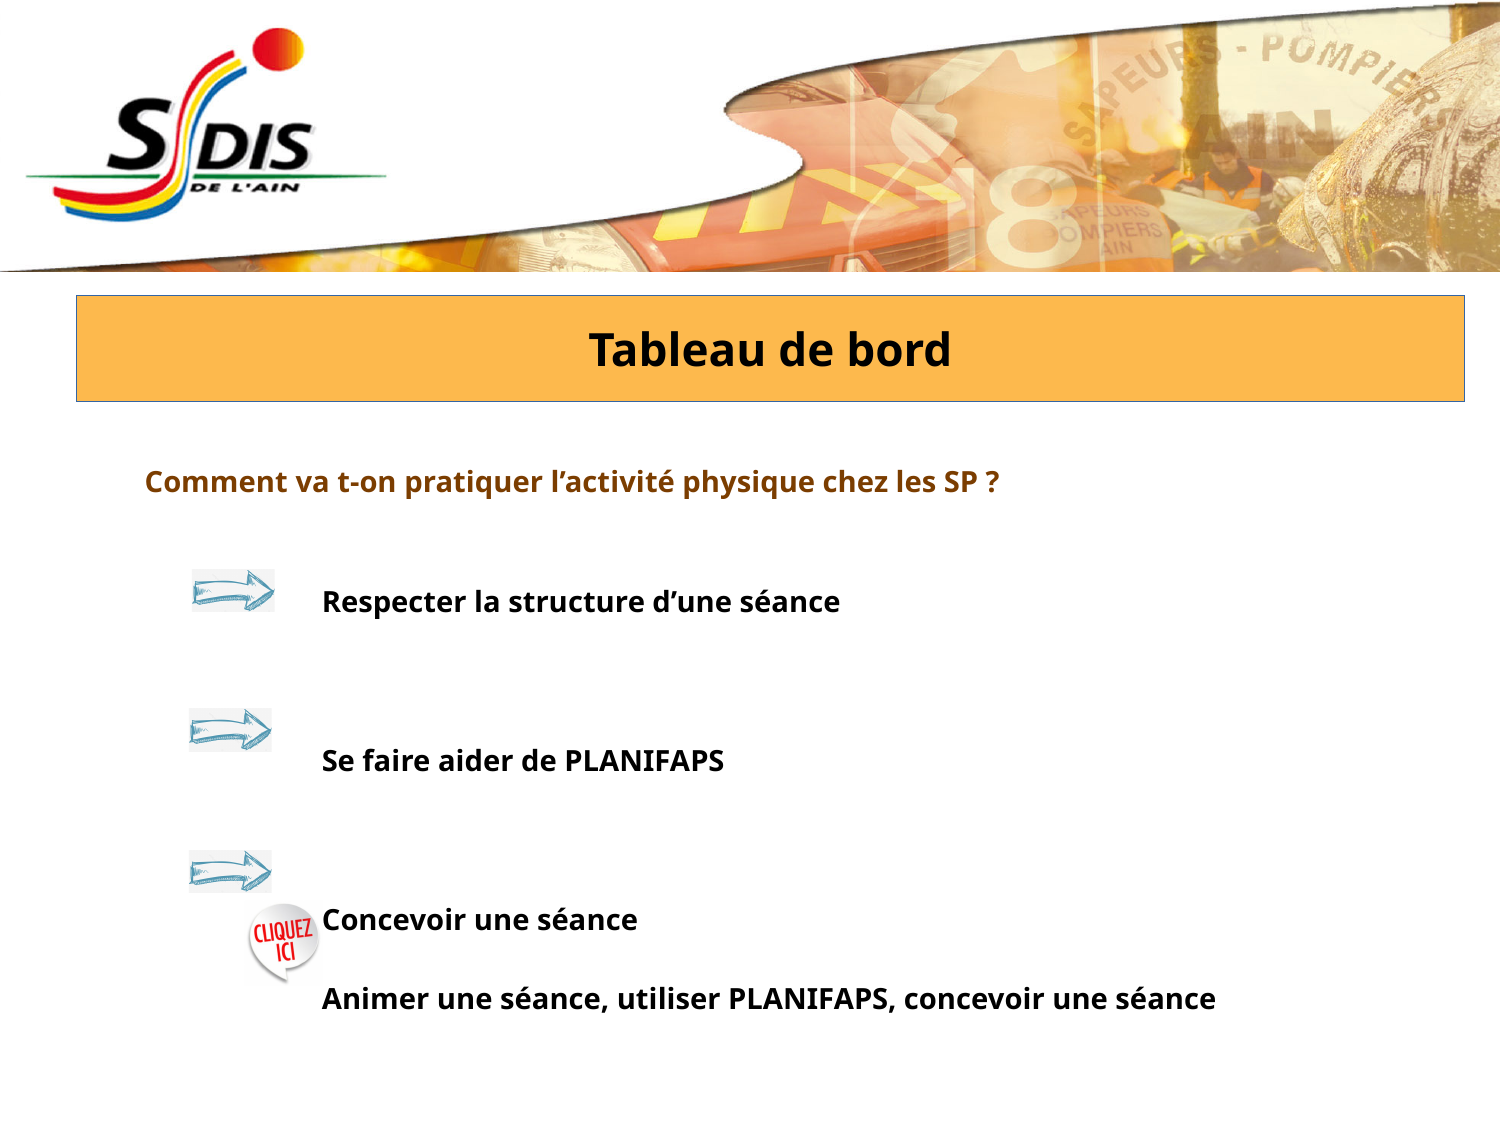

Tableau de bord
Comment va t-on pratiquer l’activité physique chez les SP ?
Respecter la structure d’une séance
Se faire aider de PLANIFAPS
Concevoir une séance
Animer une séance, utiliser PLANIFAPS, concevoir une séance